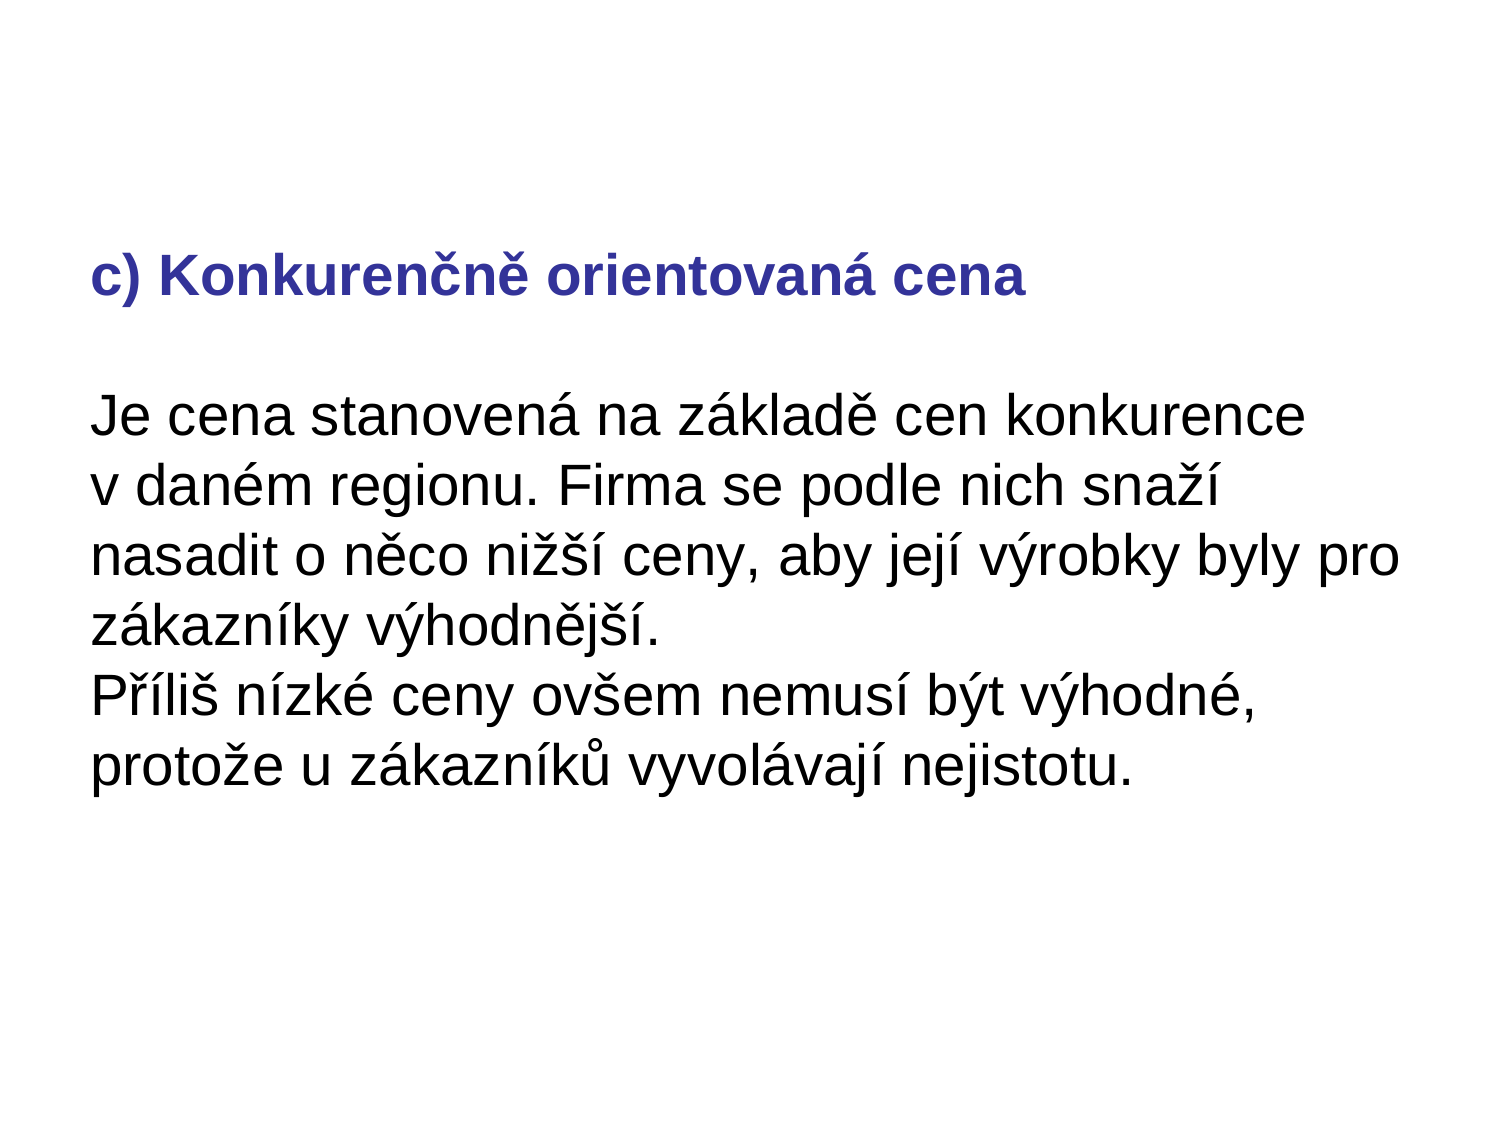

# c) Konkurenčně orientovaná cena
Je cena stanovená na základě cen konkurence
v daném regionu. Firma se podle nich snaží nasadit o něco nižší ceny, aby její výrobky byly pro zákazníky výhodnější.
Příliš nízké ceny ovšem nemusí být výhodné, protože u zákazníků vyvolávají nejistotu.